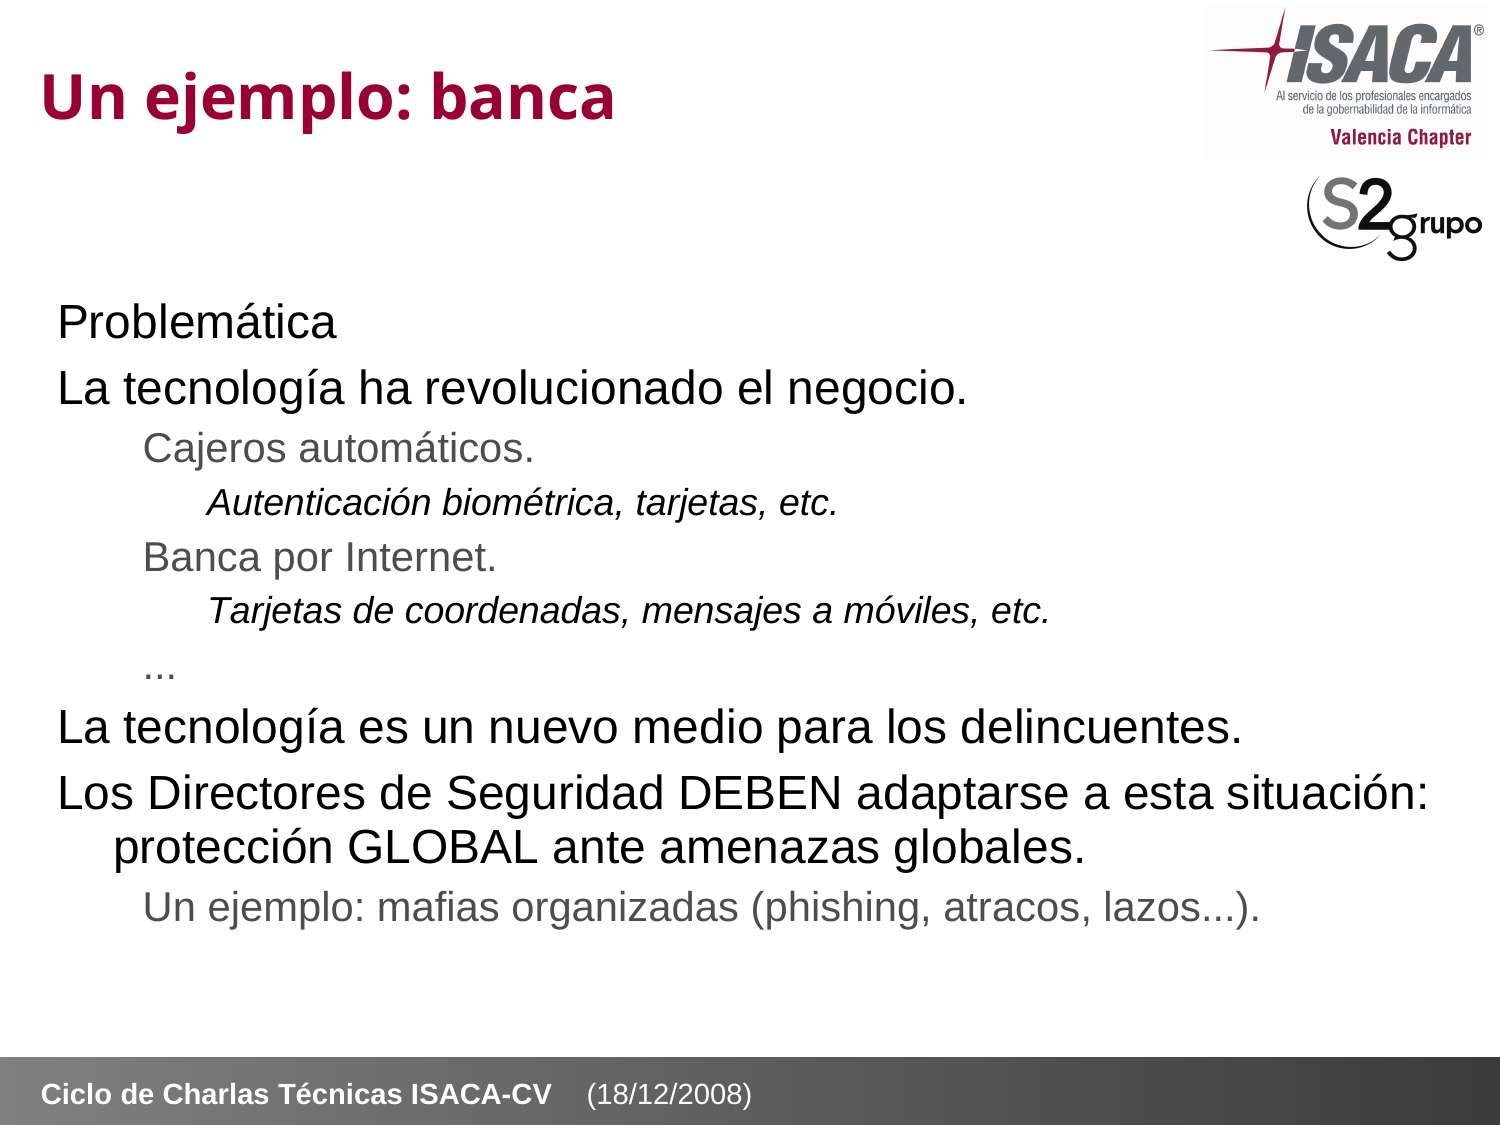

Un ejemplo: banca
# Problemática
La tecnología ha revolucionado el negocio.
Cajeros automáticos.
Autenticación biométrica, tarjetas, etc.
Banca por Internet.
Tarjetas de coordenadas, mensajes a móviles, etc.
...
La tecnología es un nuevo medio para los delincuentes.
Los Directores de Seguridad DEBEN adaptarse a esta situación: protección GLOBAL ante amenazas globales.
Un ejemplo: mafias organizadas (phishing, atracos, lazos...).